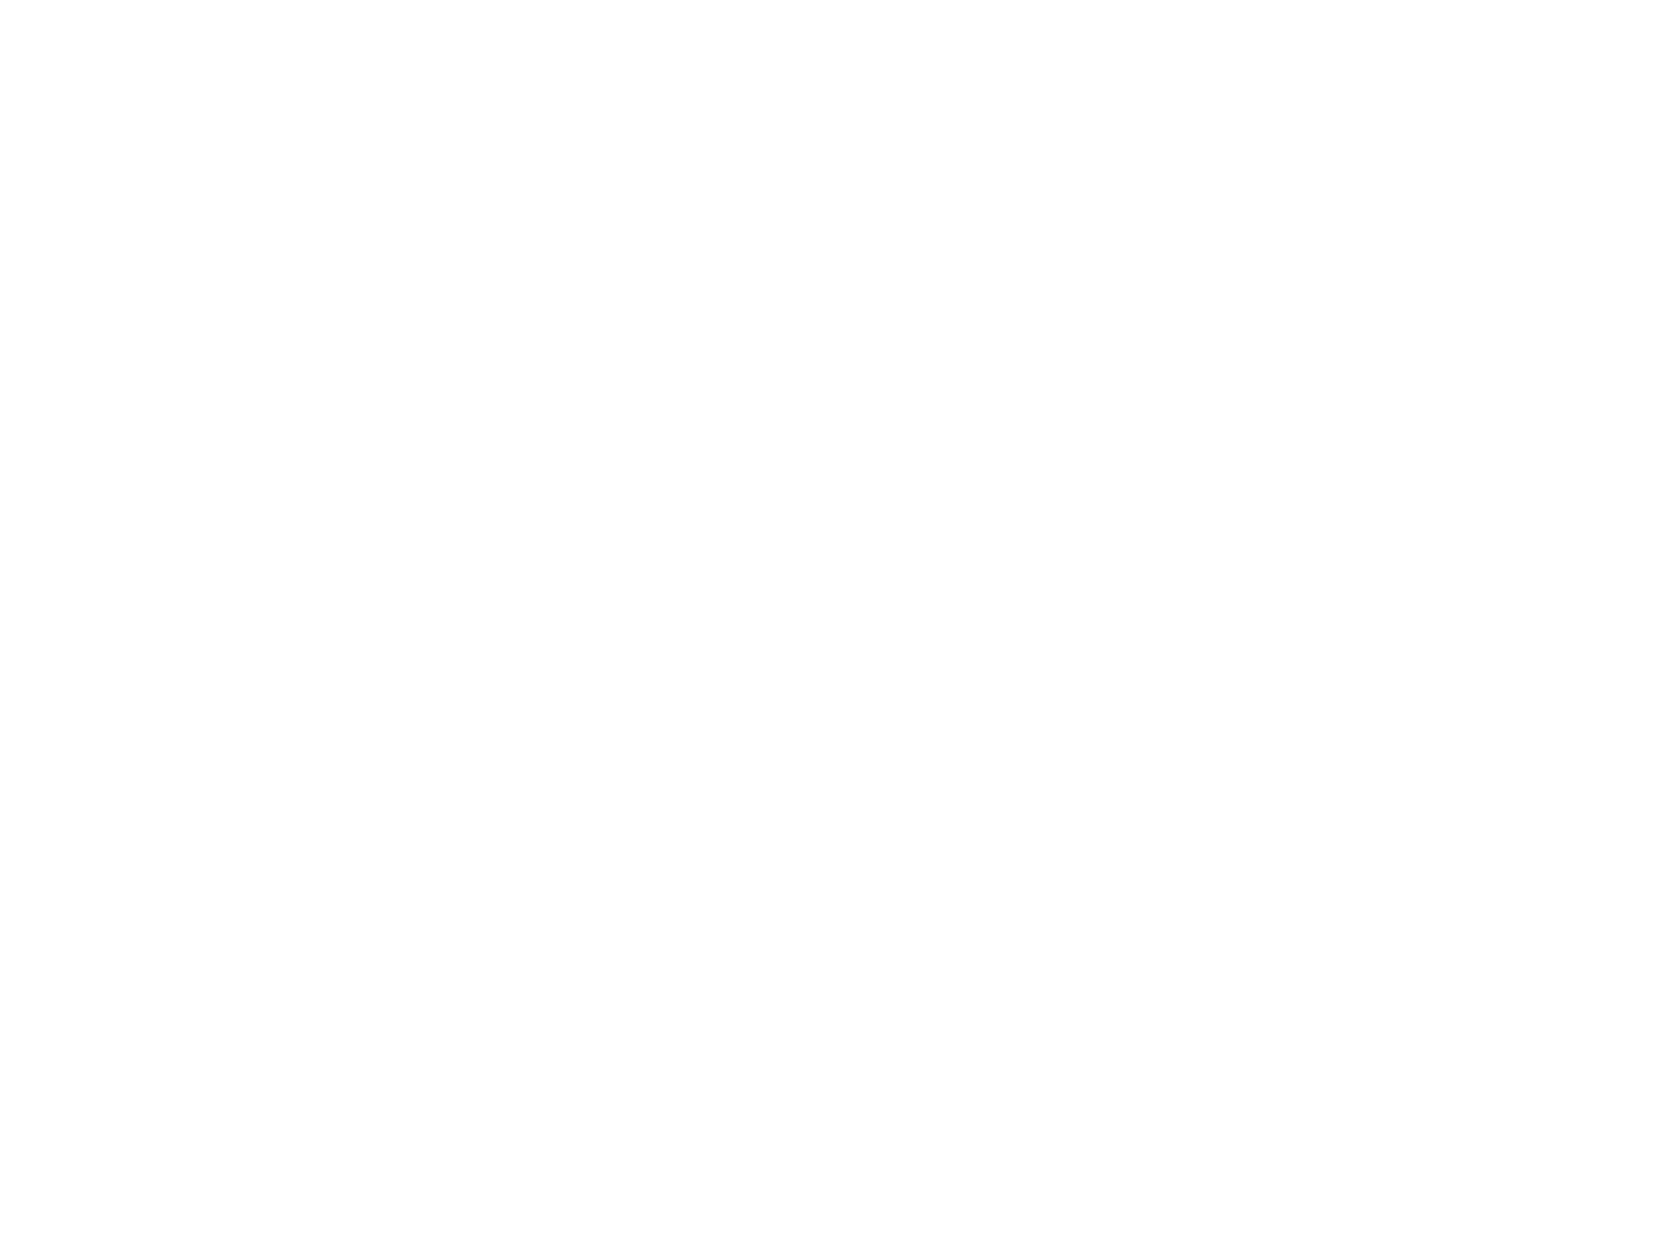

# The LED matrix
The LED matrix has 8x8 LEDs on it, which can individually be switched on or off.
In addition to the mled class which takes care of the communication between the host and the device and which has classes to clear the display, set a pixel on or off and to change the brightness,
I wrote a class matrix which takes a number 0..64 and lights this number of LEDs starting from bottom left